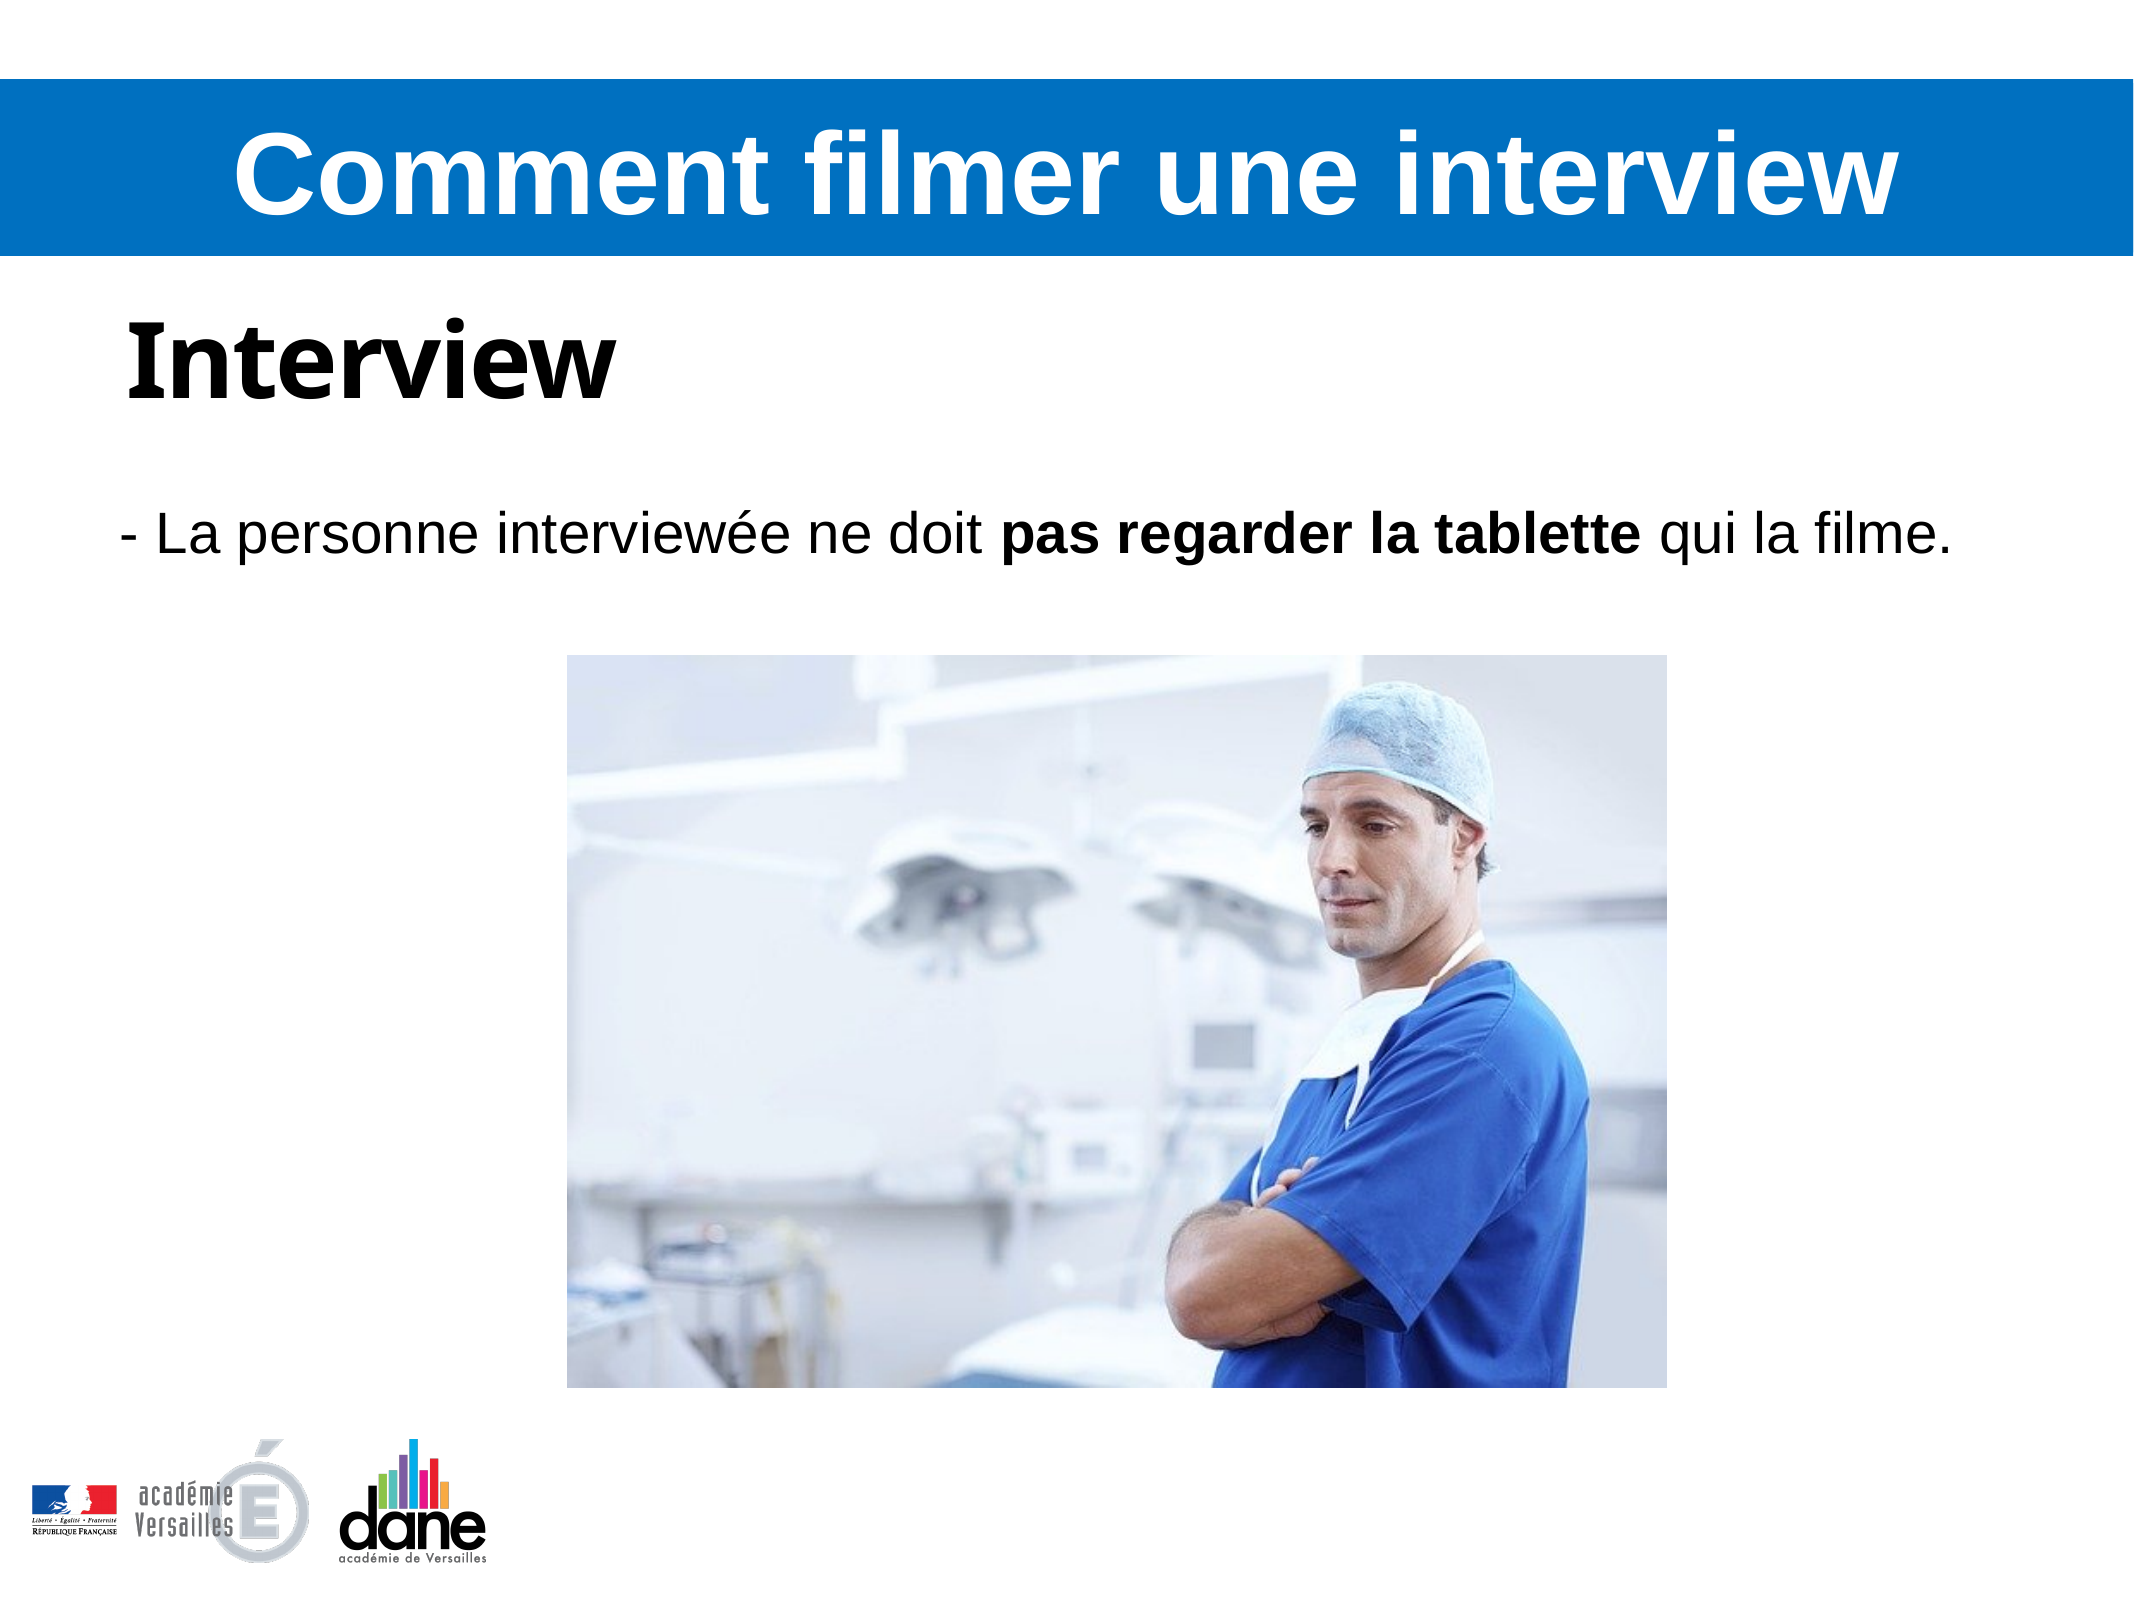

Comment filmer une interview
Interview
- La personne interviewée ne doit pas regarder la tablette qui la filme.